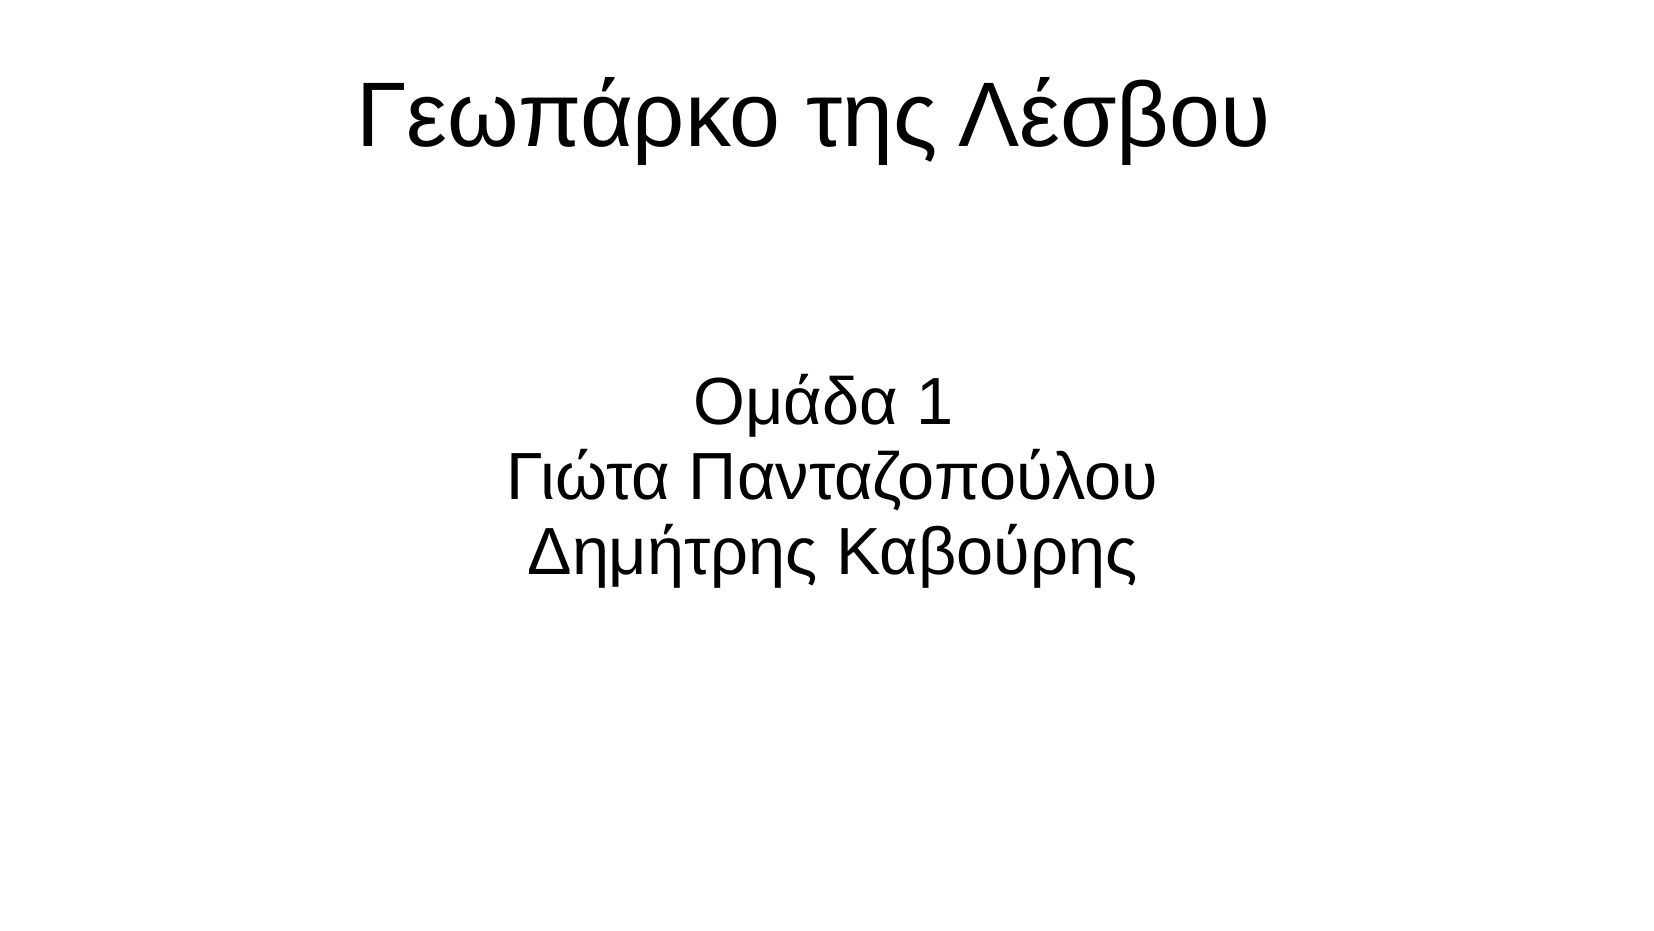

# Γεωπάρκο της Λέσβου
Ομάδα 1
Γιώτα Πανταζοπούλου
Δημήτρης Καβούρης